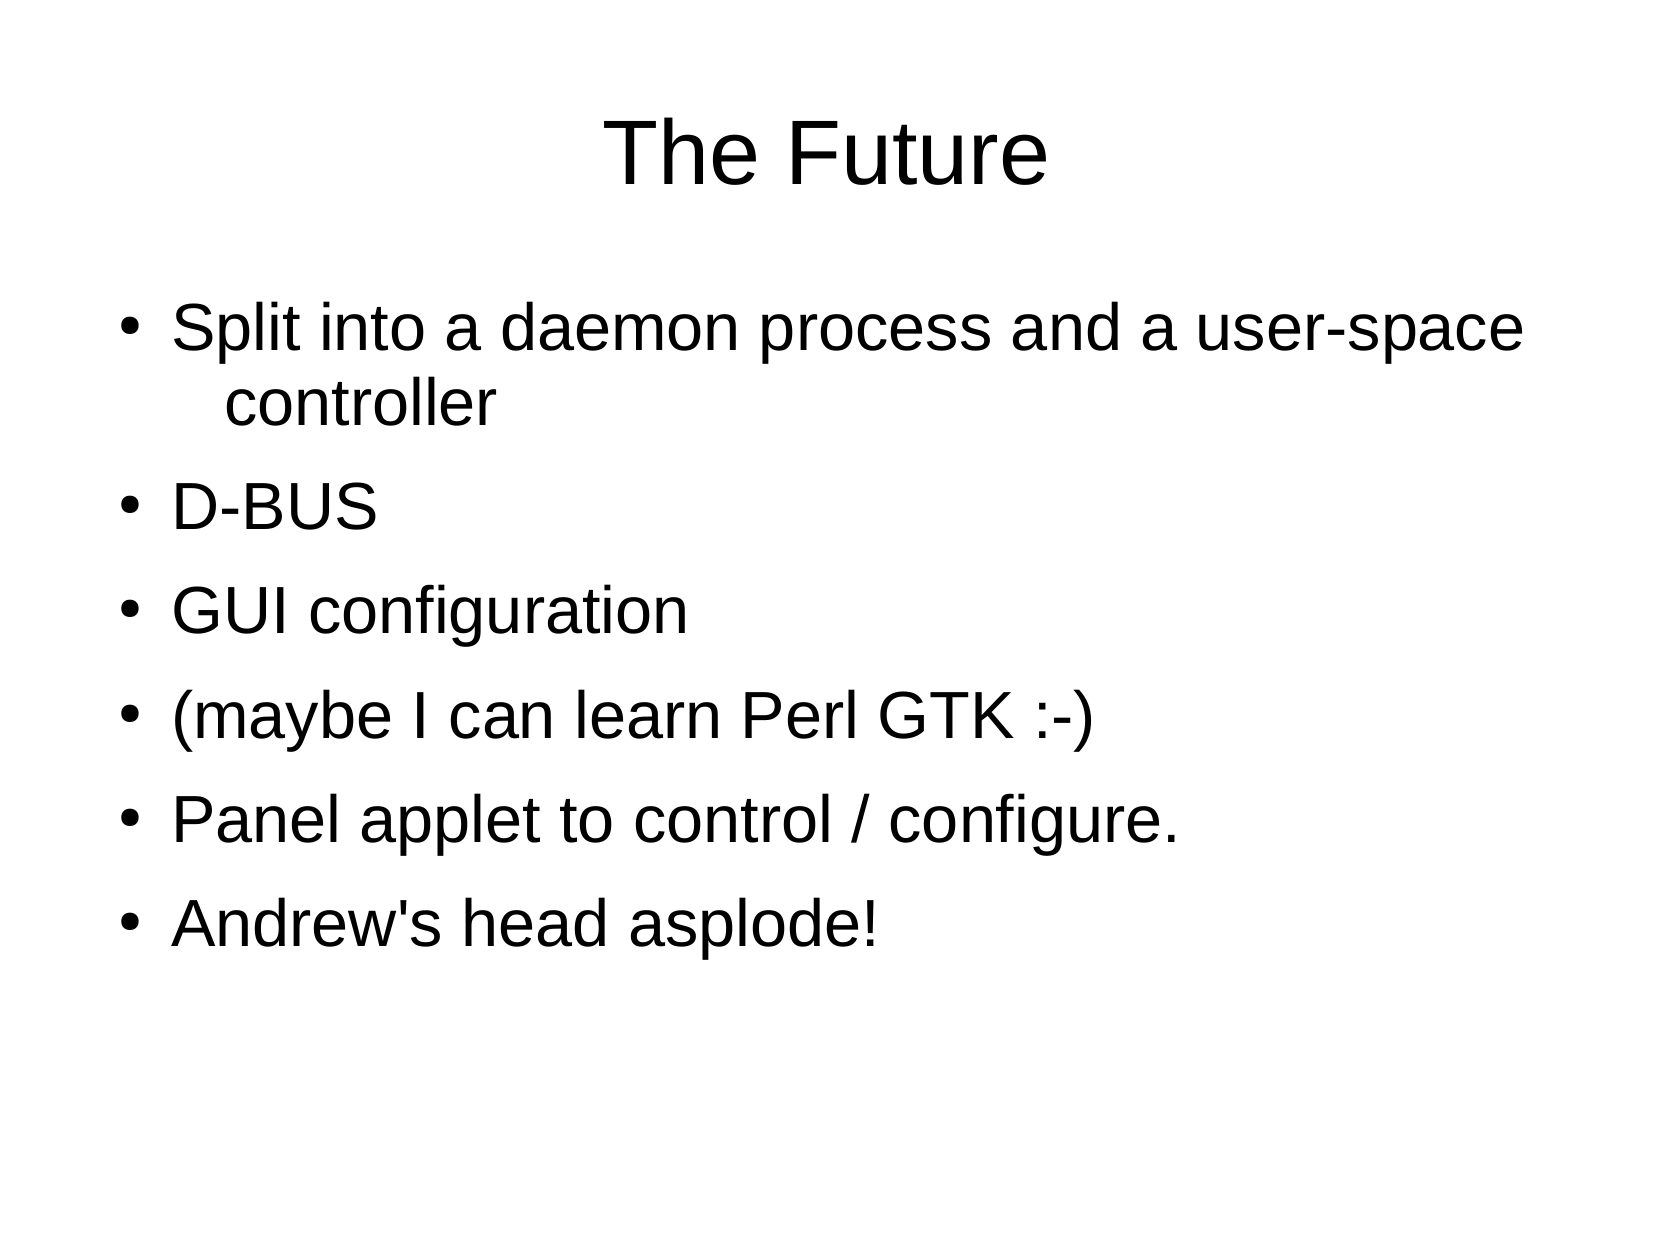

# The Future
Split into a daemon process and a user-space controller
D-BUS
GUI configuration
(maybe I can learn Perl GTK :-)
Panel applet to control / configure.
Andrew's head asplode!